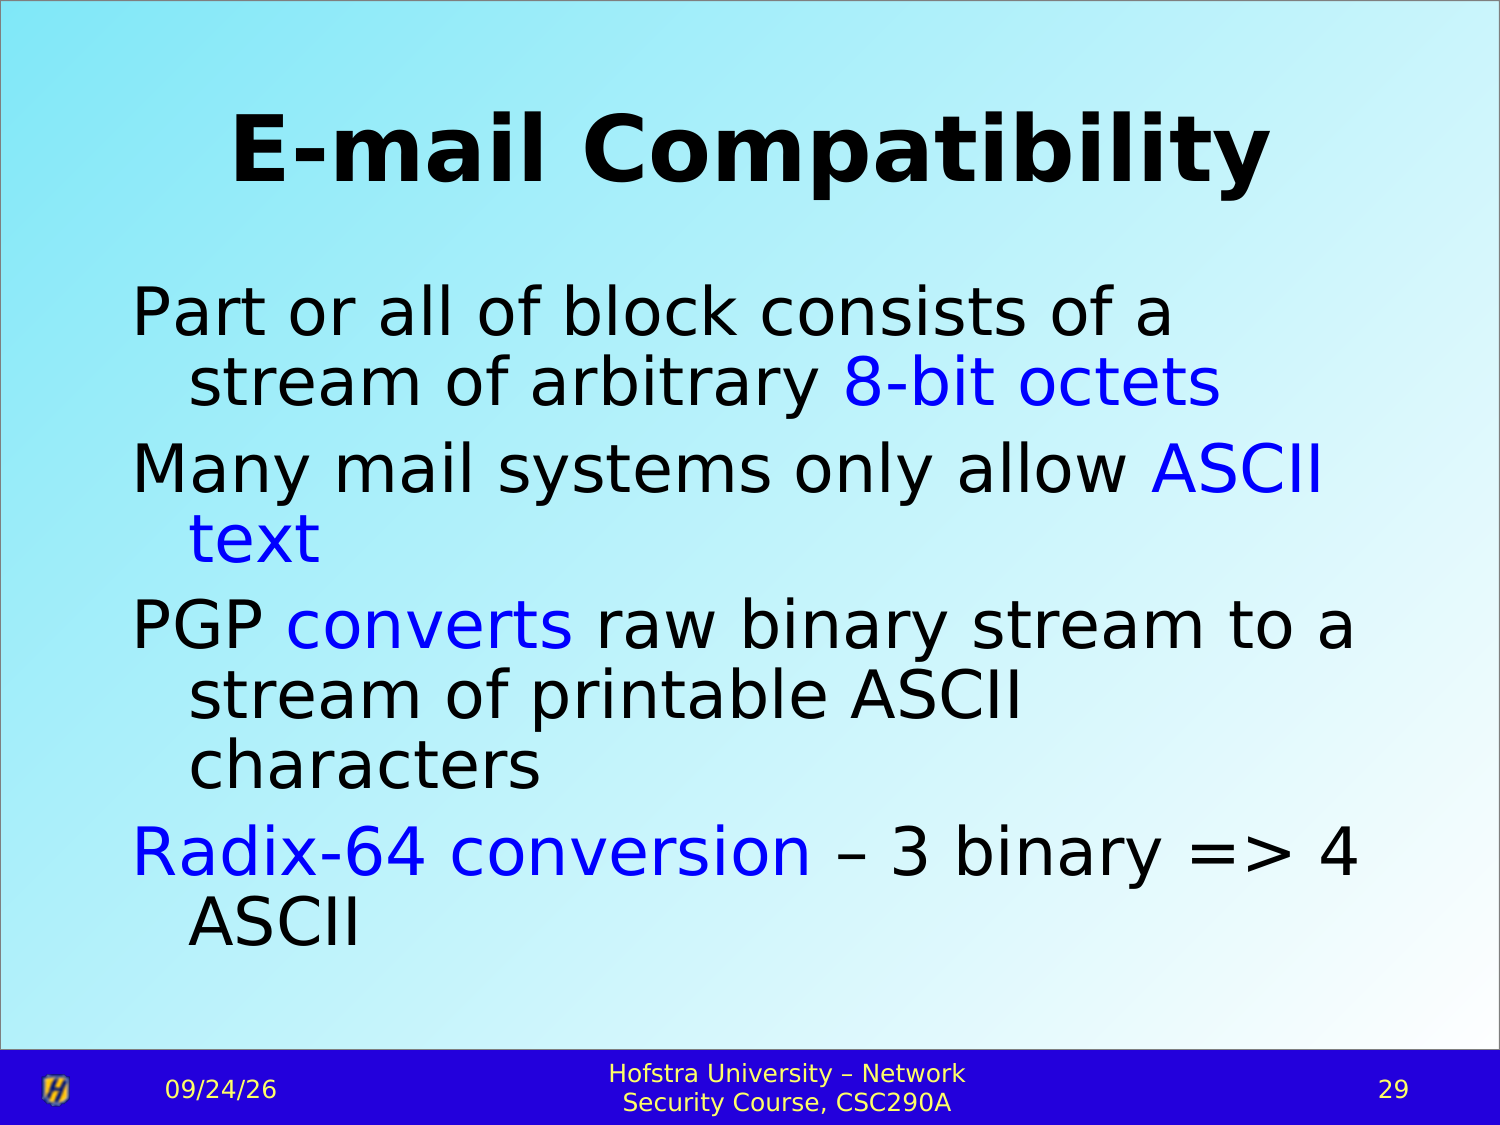

# E-mail Compatibility
Part or all of block consists of a stream of arbitrary 8-bit octets
Many mail systems only allow ASCII text
PGP converts raw binary stream to a stream of printable ASCII characters
Radix-64 conversion – 3 binary => 4 ASCII
29